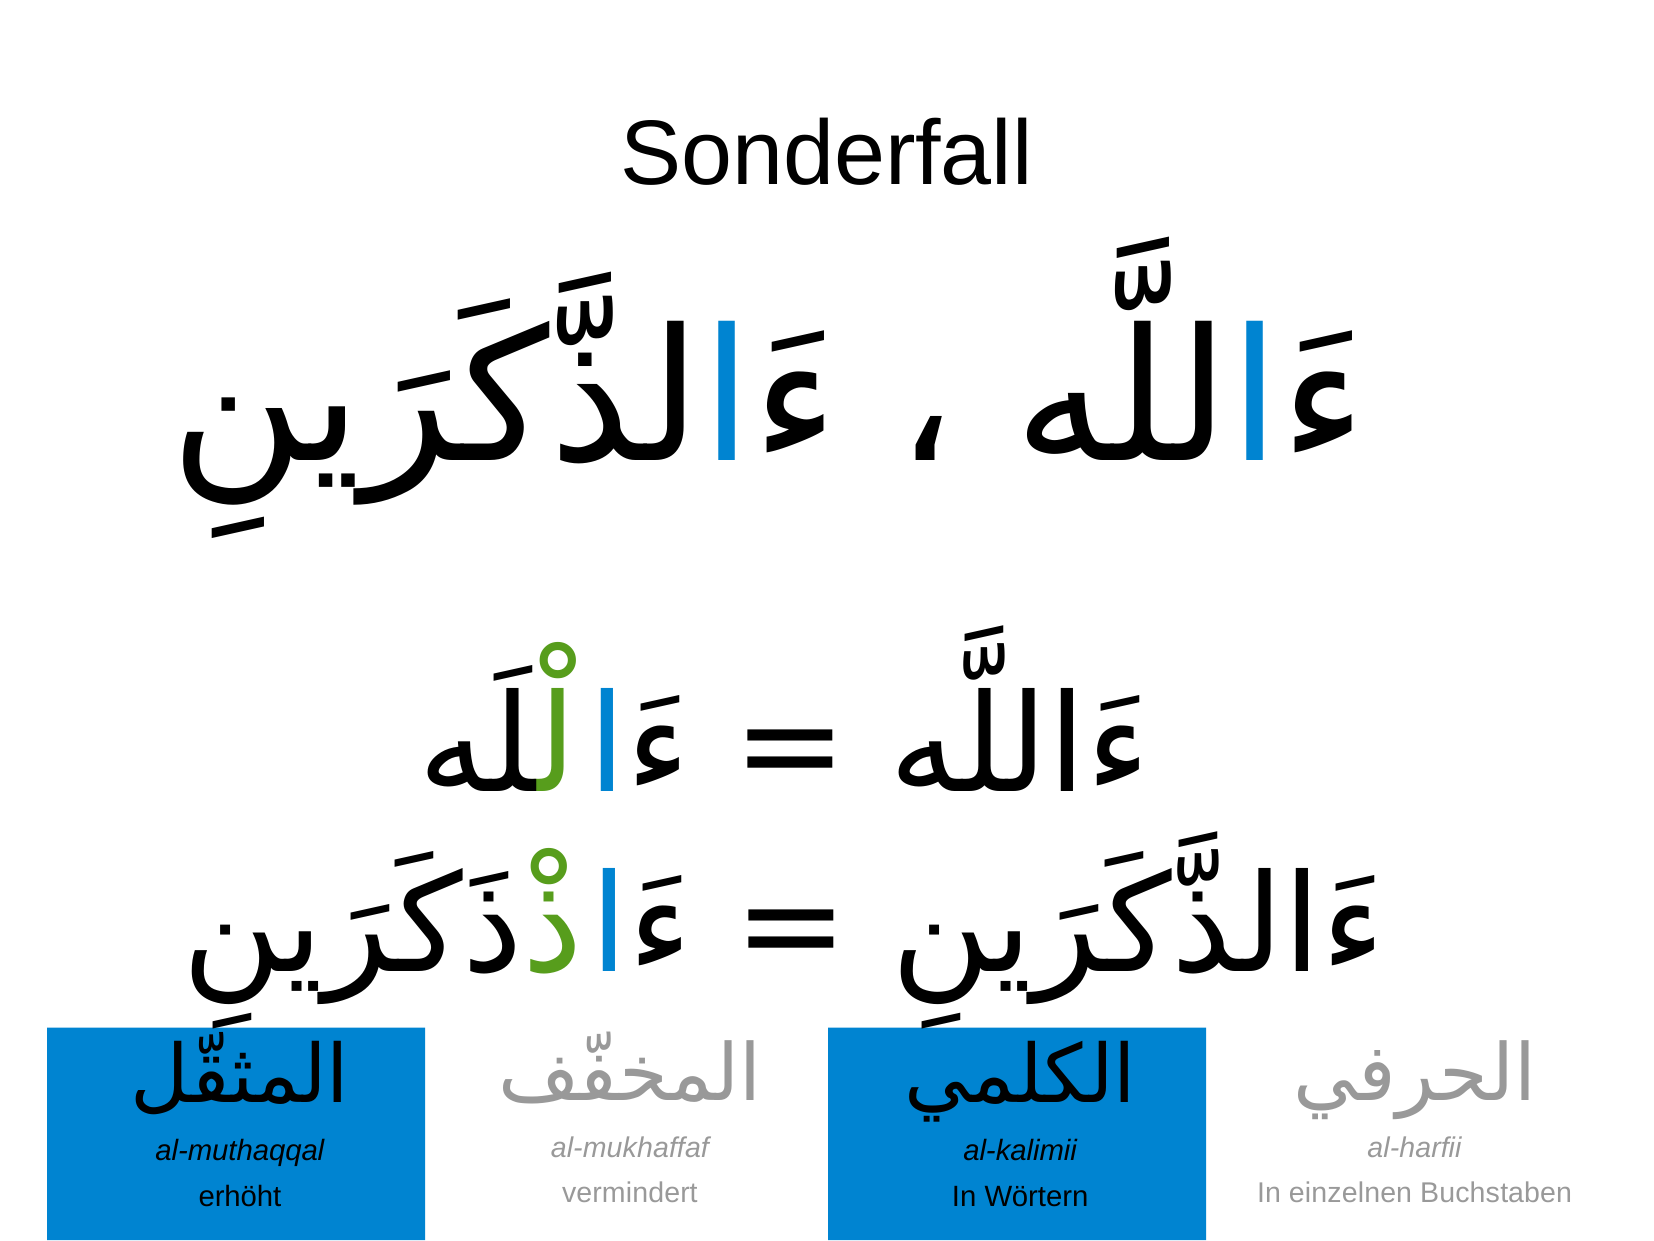

# Sonderfall
ءَاللَّه ، ءَالذَّكَرَينِ
ءَاللَّه = ءَالْلَه
ءَالذَّكَرَينِ = ءَاذْذَكَرَينِ
المثقّل
al-muthaqqal
erhöht
المخفّف
al-mukhaffaf
vermindert
الكلمي
al-kalimii
In Wörtern
الحرفي
al-harfii
In einzelnen Buchstaben